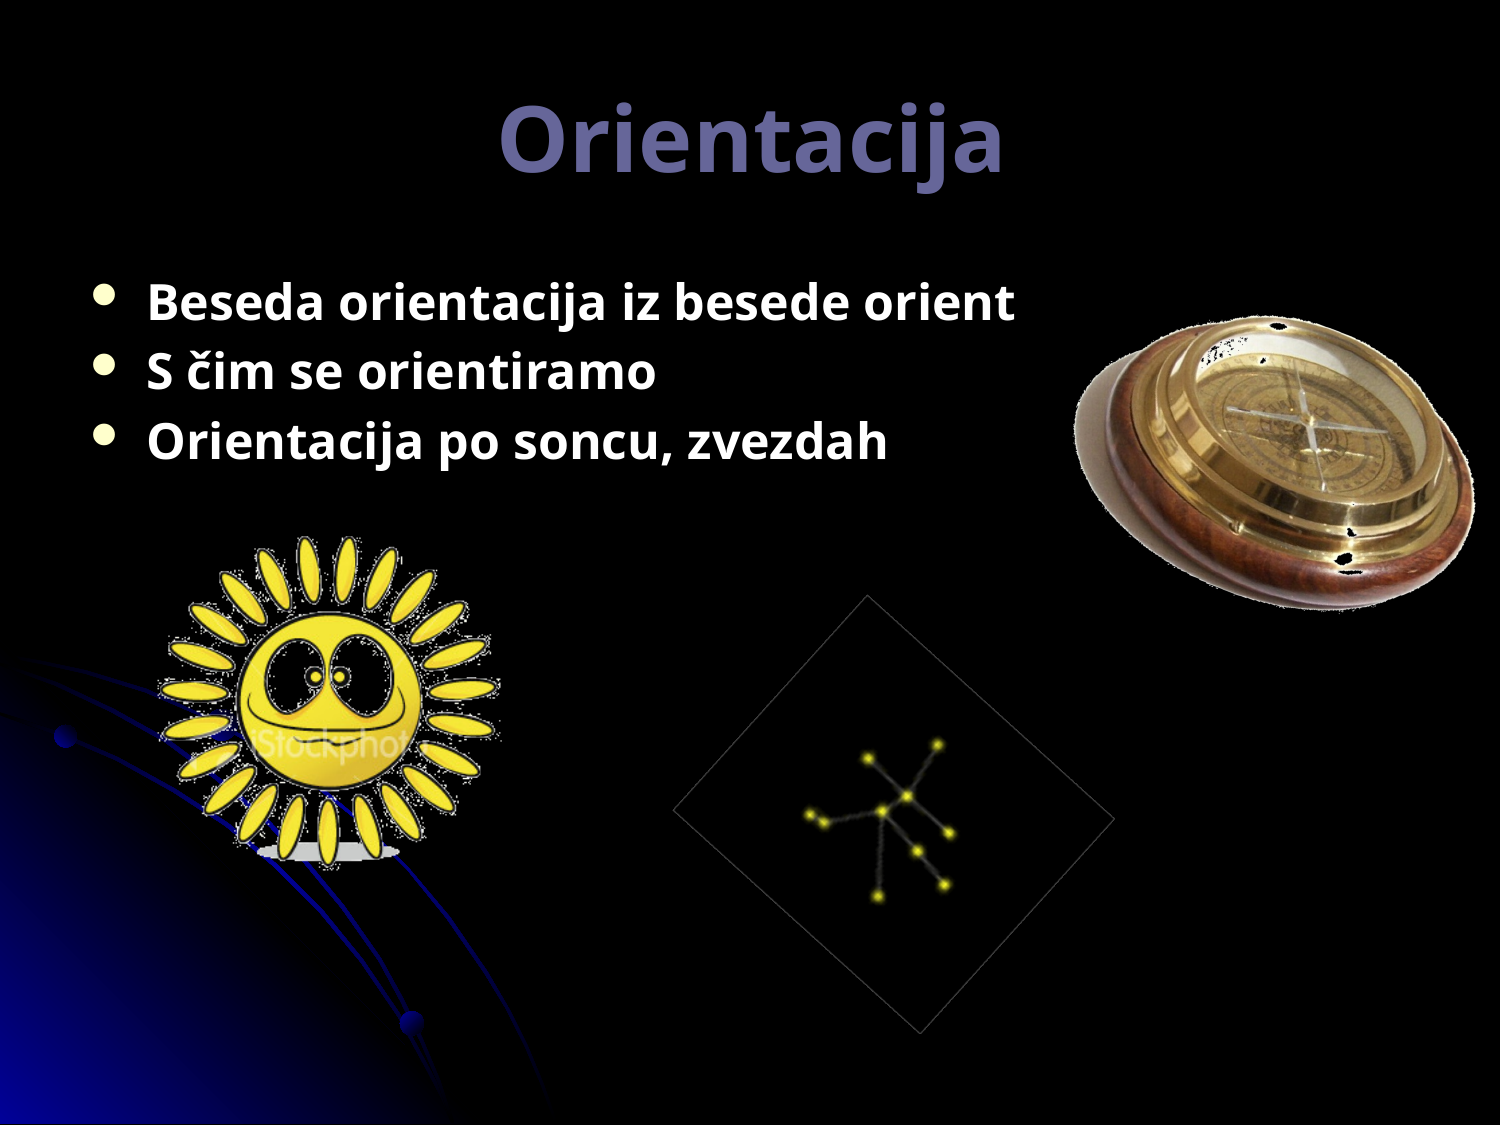

# Orientacija
Beseda orientacija iz besede orient
S čim se orientiramo
Orientacija po soncu, zvezdah